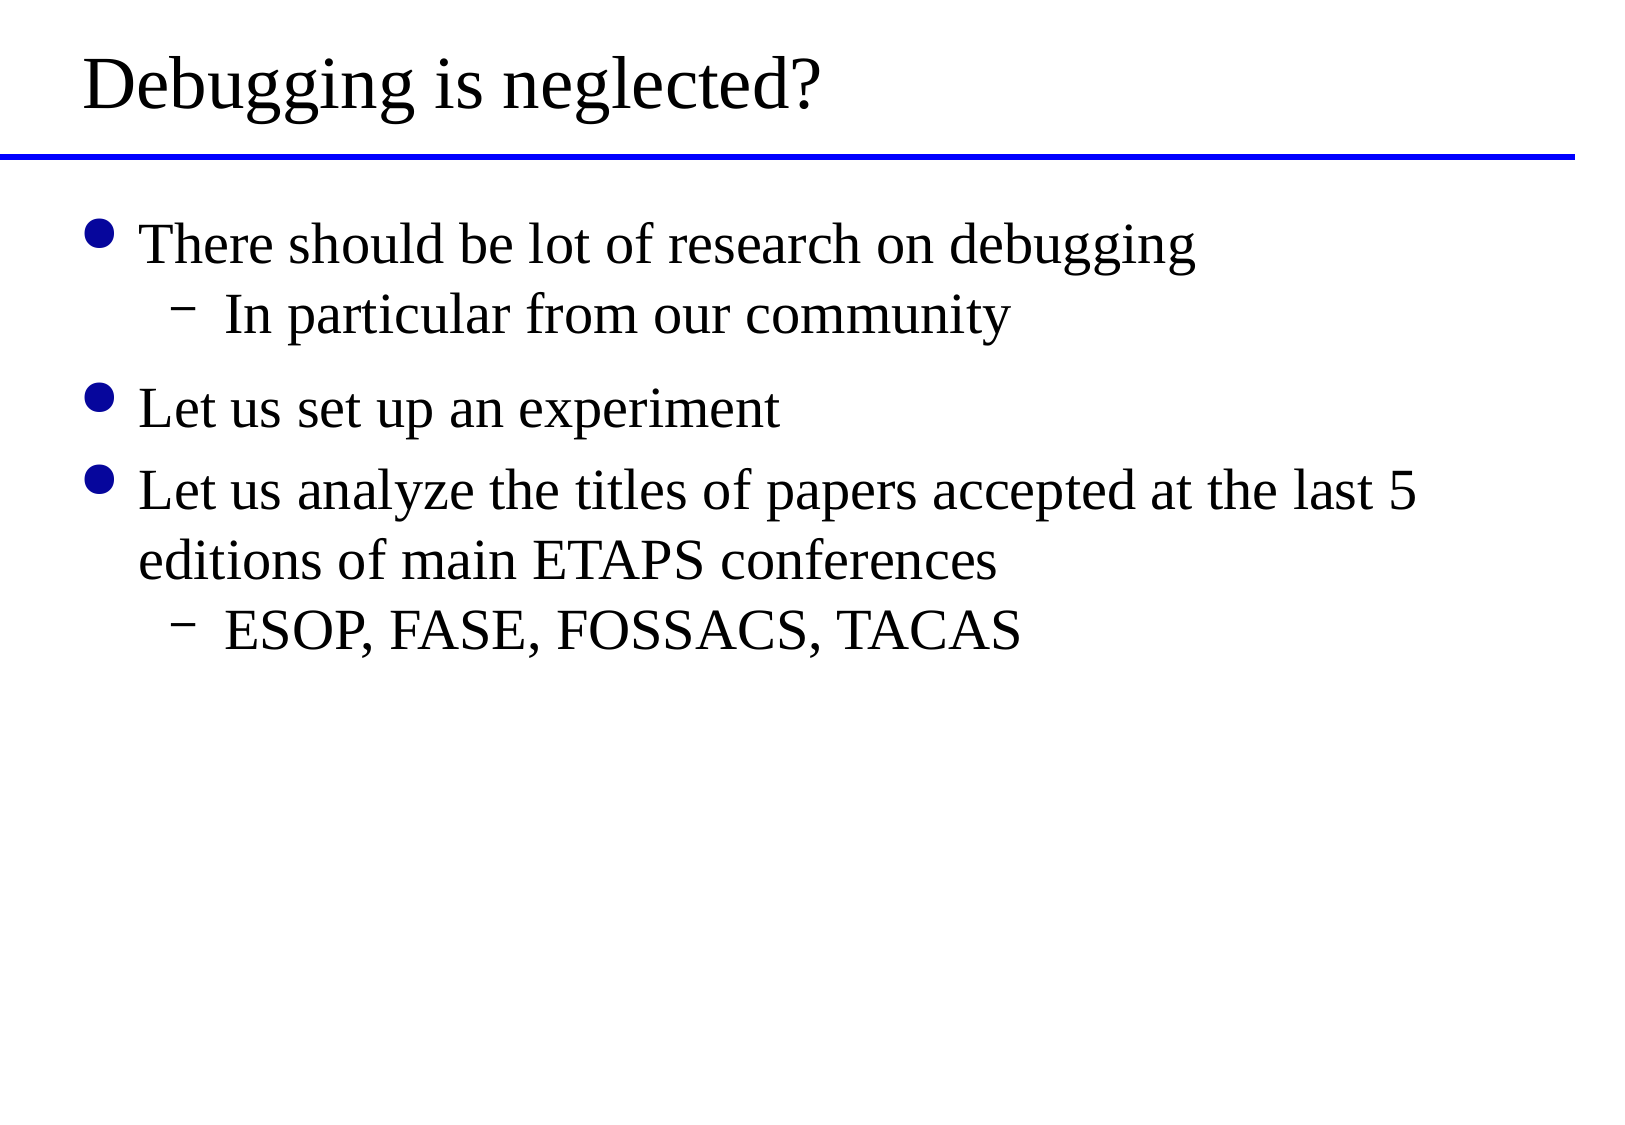

# Debugging is neglected?
There should be lot of research on debugging
In particular from our community
Let us set up an experiment
Let us analyze the titles of papers accepted at the last 5 editions of main ETAPS conferences
ESOP, FASE, FOSSACS, TACAS